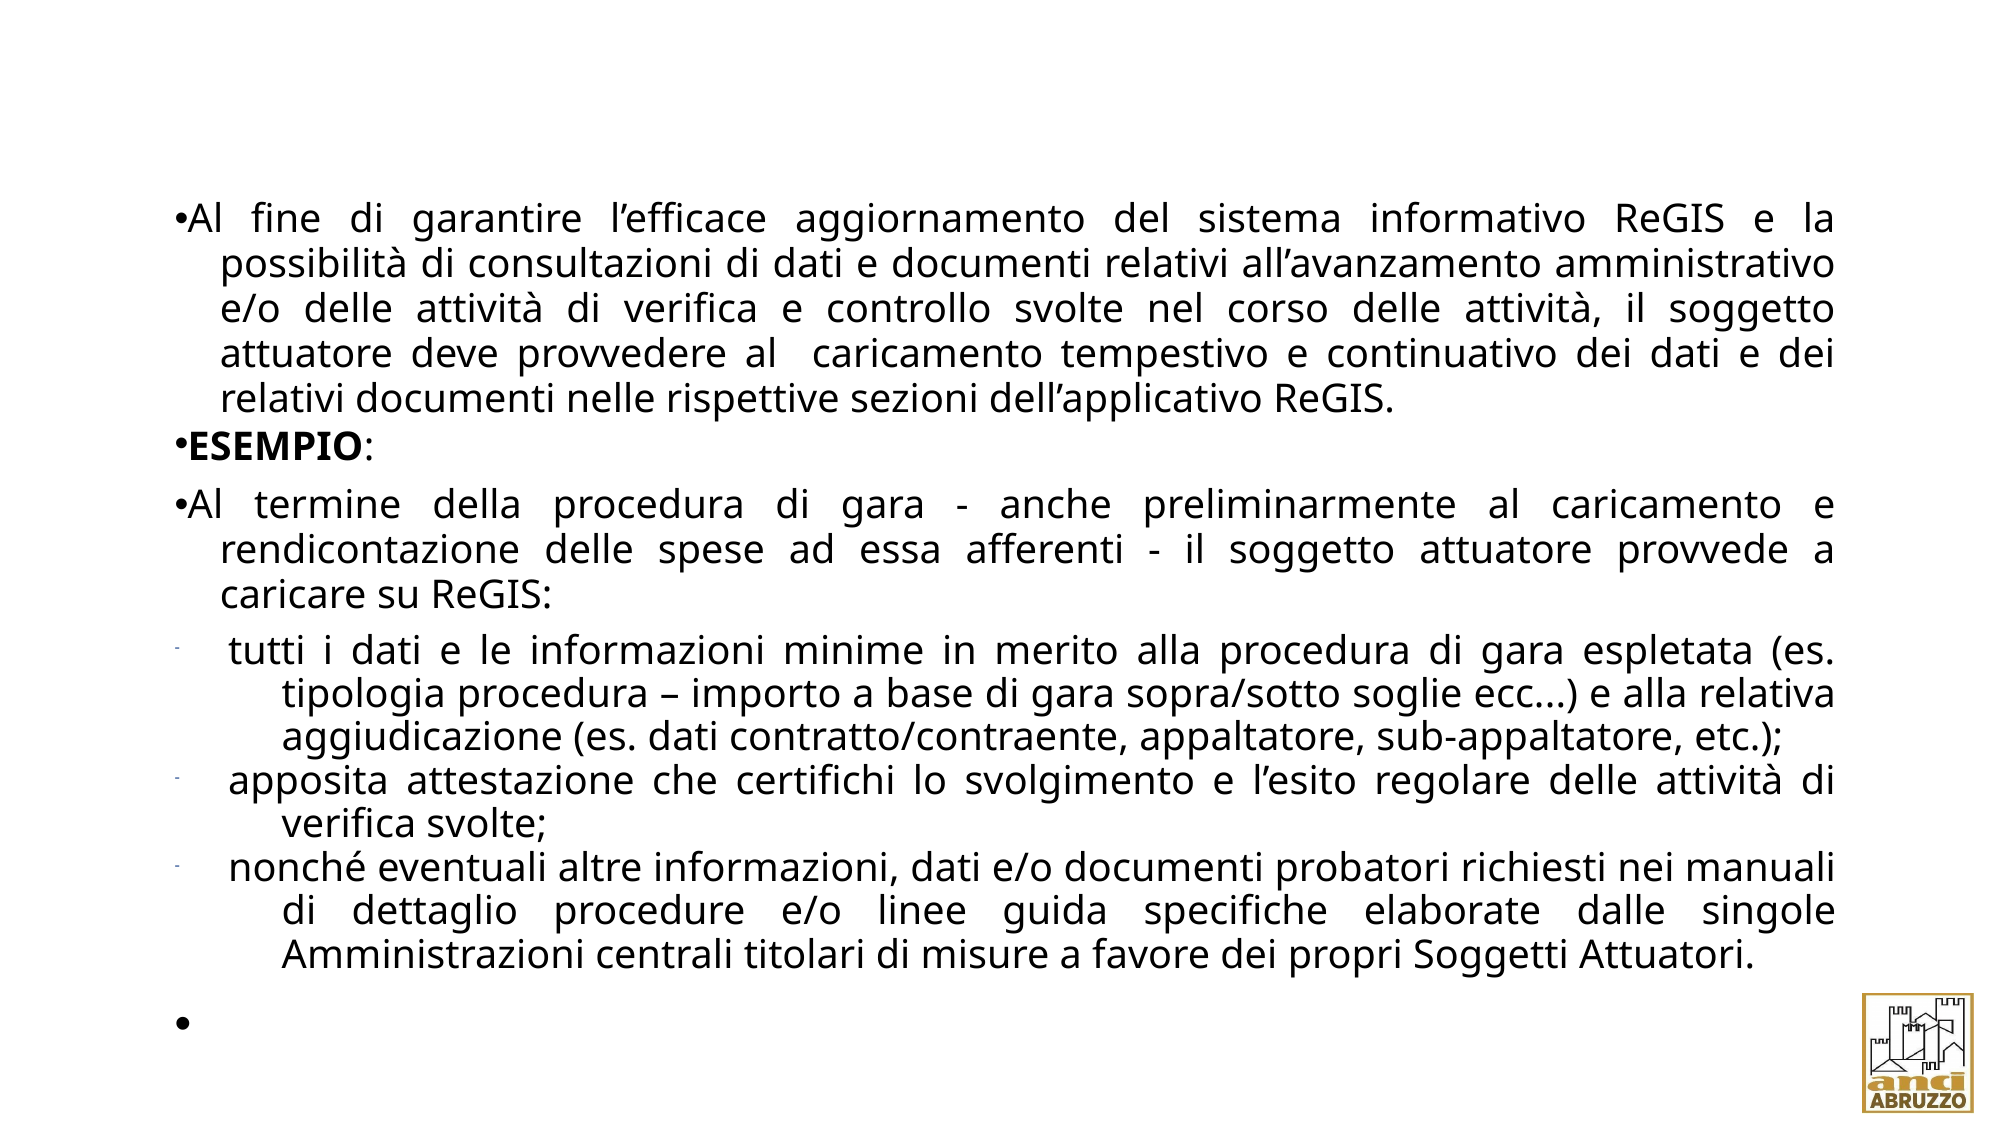

# Al fine di garantire l’efficace aggiornamento del sistema informativo ReGIS e la possibilità di consultazioni di dati e documenti relativi all’avanzamento amministrativo e/o delle attività di verifica e controllo svolte nel corso delle attività, il soggetto attuatore deve provvedere al caricamento tempestivo e continuativo dei dati e dei relativi documenti nelle rispettive sezioni dell’applicativo ReGIS.
ESEMPIO:
Al termine della procedura di gara - anche preliminarmente al caricamento e rendicontazione delle spese ad essa afferenti - il soggetto attuatore provvede a caricare su ReGIS:
tutti i dati e le informazioni minime in merito alla procedura di gara espletata (es. tipologia procedura – importo a base di gara sopra/sotto soglie ecc...) e alla relativa aggiudicazione (es. dati contratto/contraente, appaltatore, sub-appaltatore, etc.);
apposita attestazione che certifichi lo svolgimento e l’esito regolare delle attività di verifica svolte;
nonché eventuali altre informazioni, dati e/o documenti probatori richiesti nei manuali di dettaglio procedure e/o linee guida specifiche elaborate dalle singole Amministrazioni centrali titolari di misure a favore dei propri Soggetti Attuatori.